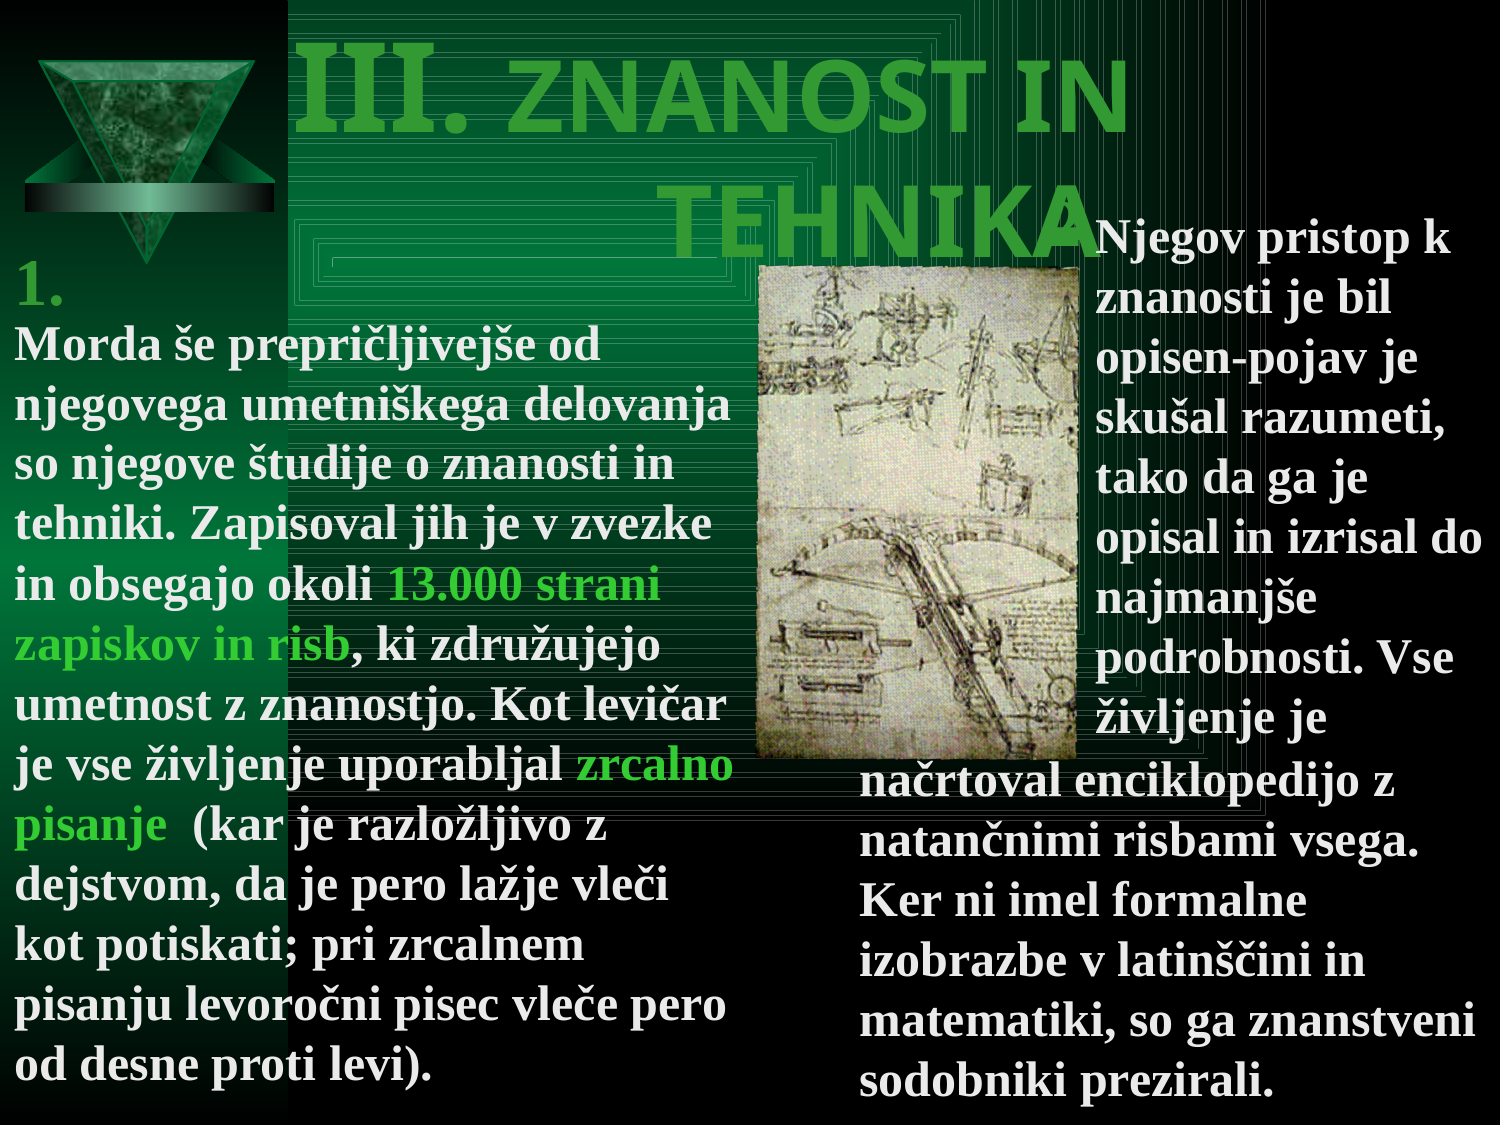

III. ZNANOST IN TEHNIKA
2.
Njegov pristop k znanosti je bil opisen-pojav je skušal razumeti, tako da ga je opisal in izrisal do najmanjše podrobnosti. Vse življenje je
načrtoval enciklopedijo z natančnimi risbami vsega. Ker ni imel formalne izobrazbe v latinščini in matematiki, so ga znanstveni sodobniki prezirali.
1.
Morda še prepričljivejše od njegovega umetniškega delovanja so njegove študije o znanosti in tehniki. Zapisoval jih je v zvezke in obsegajo okoli 13.000 strani zapiskov in risb, ki združujejo umetnost z znanostjo. Kot levičar je vse življenje uporabljal zrcalno pisanje (kar je razložljivo z dejstvom, da je pero lažje vleči kot potiskati; pri zrcalnem pisanju levoročni pisec vleče pero od desne proti levi).